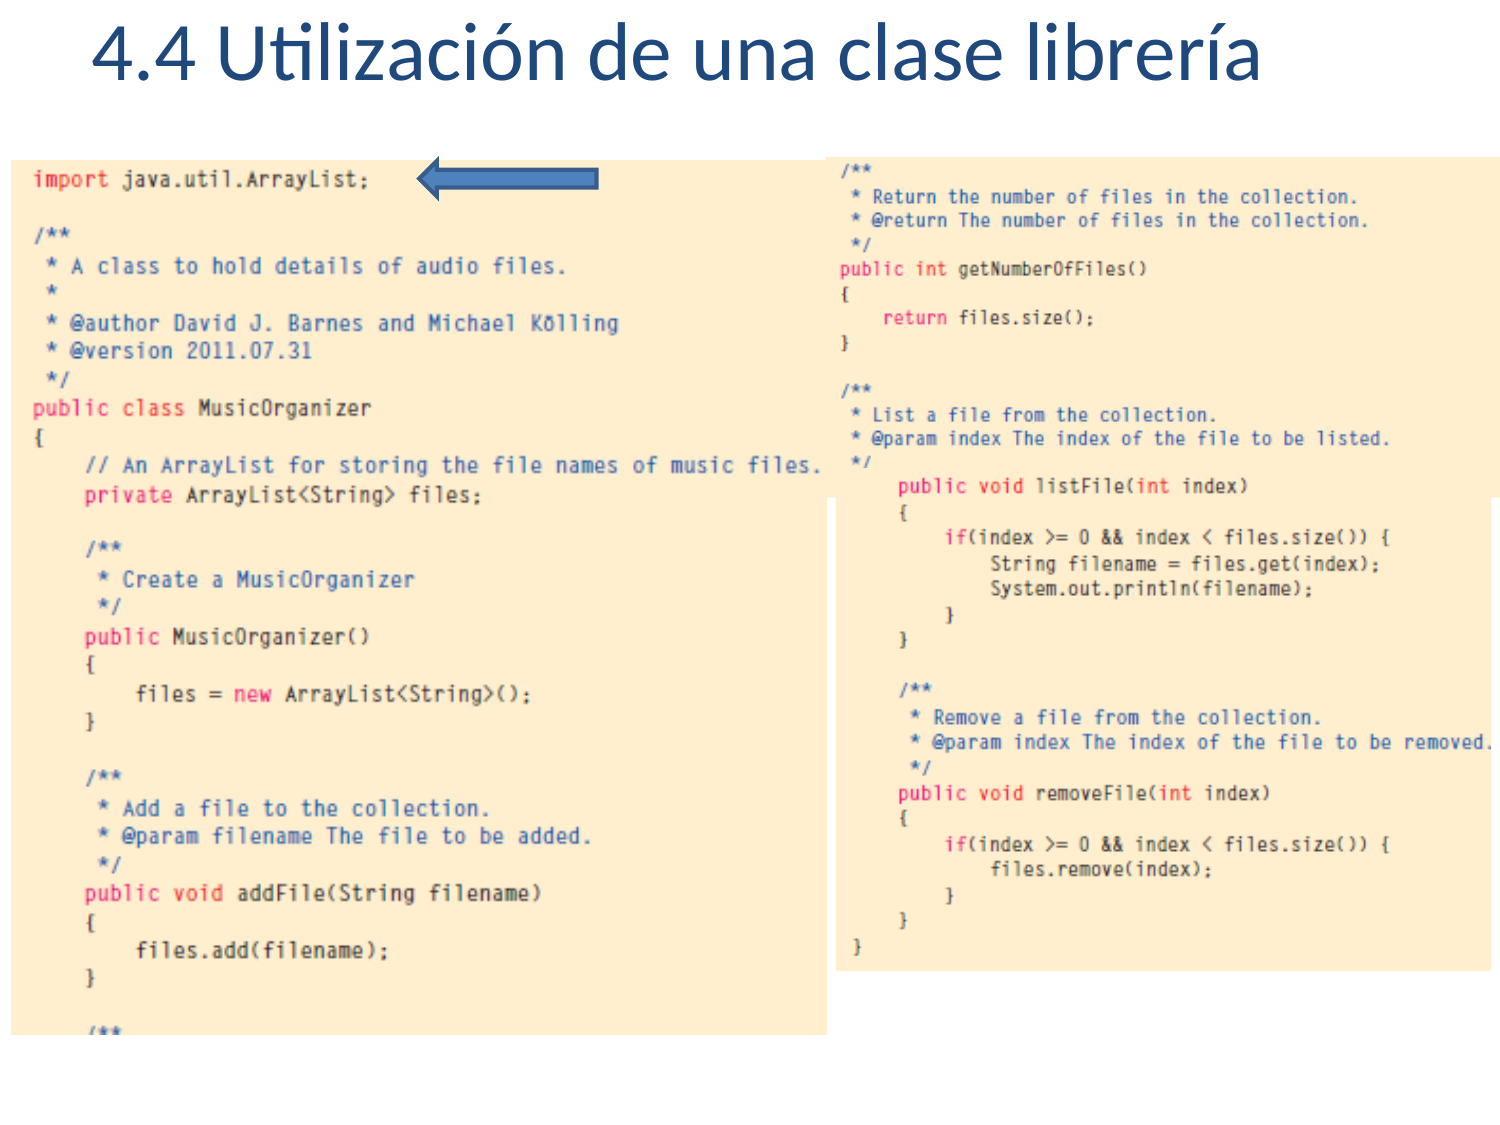

# 4.4 Utilización de una clase librería